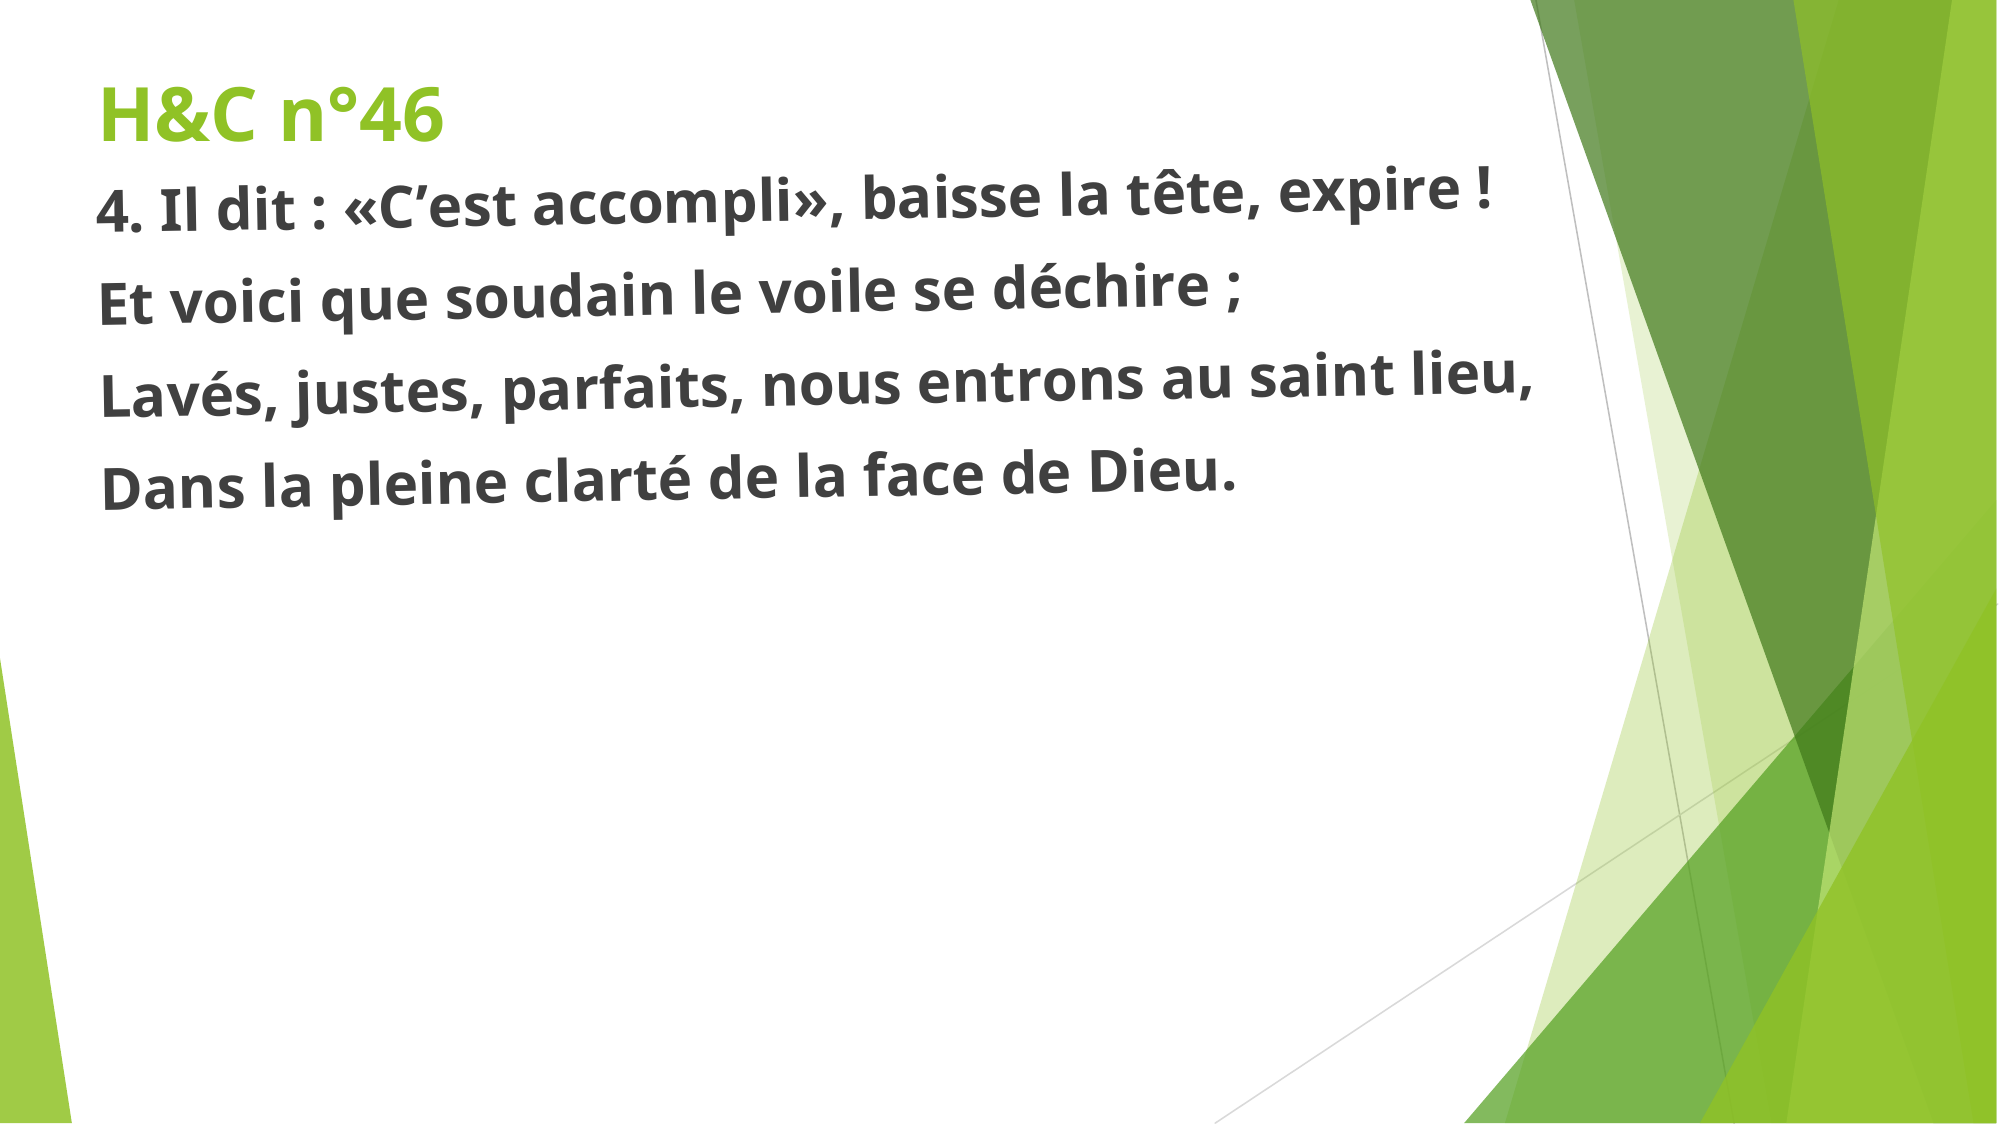

H&C n°46
4. Il dit : «C’est accompli», baisse la tête, expire !
Et voici que soudain le voile se déchire ;
Lavés, justes, parfaits, nous entrons au saint lieu,
Dans la pleine clarté de la face de Dieu.